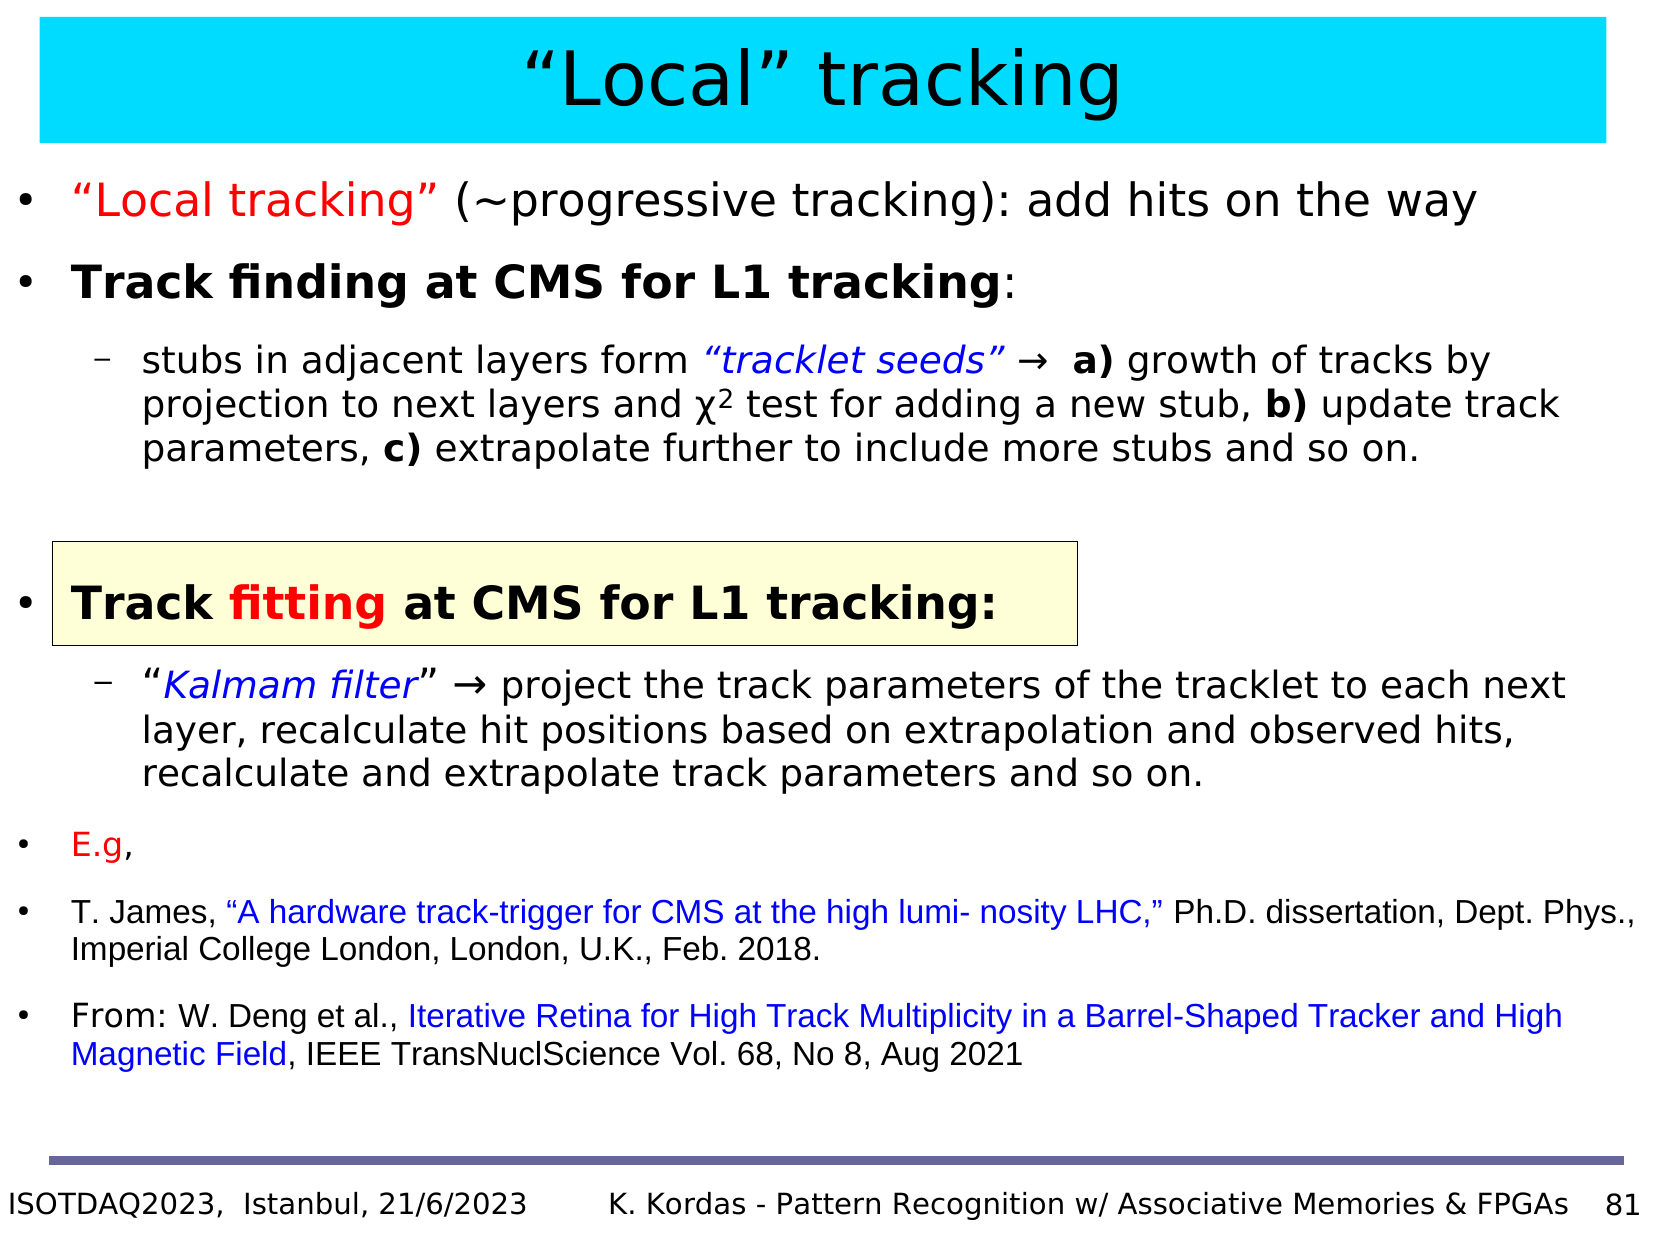

# “Local” tracking
“Local tracking” (~progressive tracking): add hits on the way
Track finding at CMS for L1 tracking:
stubs in adjacent layers form “tracklet seeds” → a) growth of tracks by projection to next layers and χ2 test for adding a new stub, b) update track parameters, c) extrapolate further to include more stubs and so on.
Track fitting at CMS for L1 tracking:
“Kalmam filter” → project the track parameters of the tracklet to each next layer, recalculate hit positions based on extrapolation and observed hits, recalculate and extrapolate track parameters and so on.
E.g,
T. James, “A hardware track-trigger for CMS at the high lumi- nosity LHC,” Ph.D. dissertation, Dept. Phys., Imperial College London, London, U.K., Feb. 2018.
From: W. Deng et al., Iterative Retina for High Track Multiplicity in a Barrel-Shaped Tracker and High Magnetic Field, IEEE TransNuclScience Vol. 68, No 8, Aug 2021
ISOTDAQ2023, Istanbul, 21/6/2023
K. Kordas - Pattern Recognition w/ Associative Memories & FPGAs
81